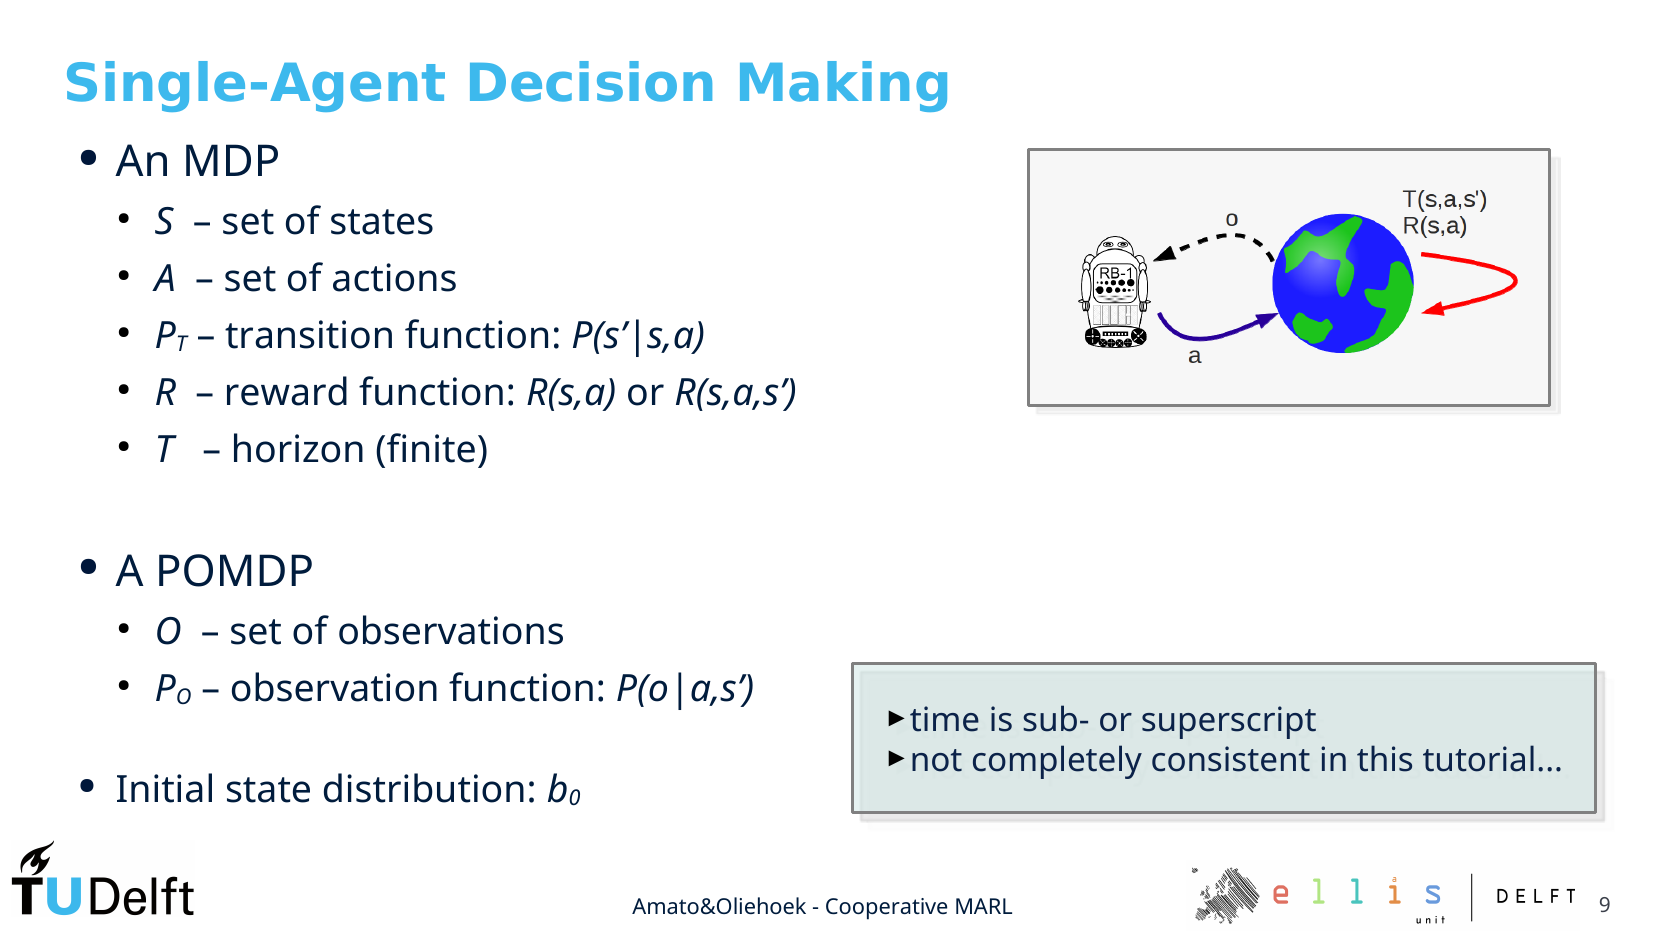

# Single-Agent Decision Making
An MDP
S – set of states
A – set of actions
PT – transition function: P(s’|s,a)
R – reward function: R(s,a) or R(s,a,s’)
T – horizon (finite)
A POMDP
O – set of observations
PO – observation function: P(o|a,s’)
Initial state distribution: b0
time is sub- or superscript
not completely consistent in this tutorial...
Amato&Oliehoek - Cooperative MARL